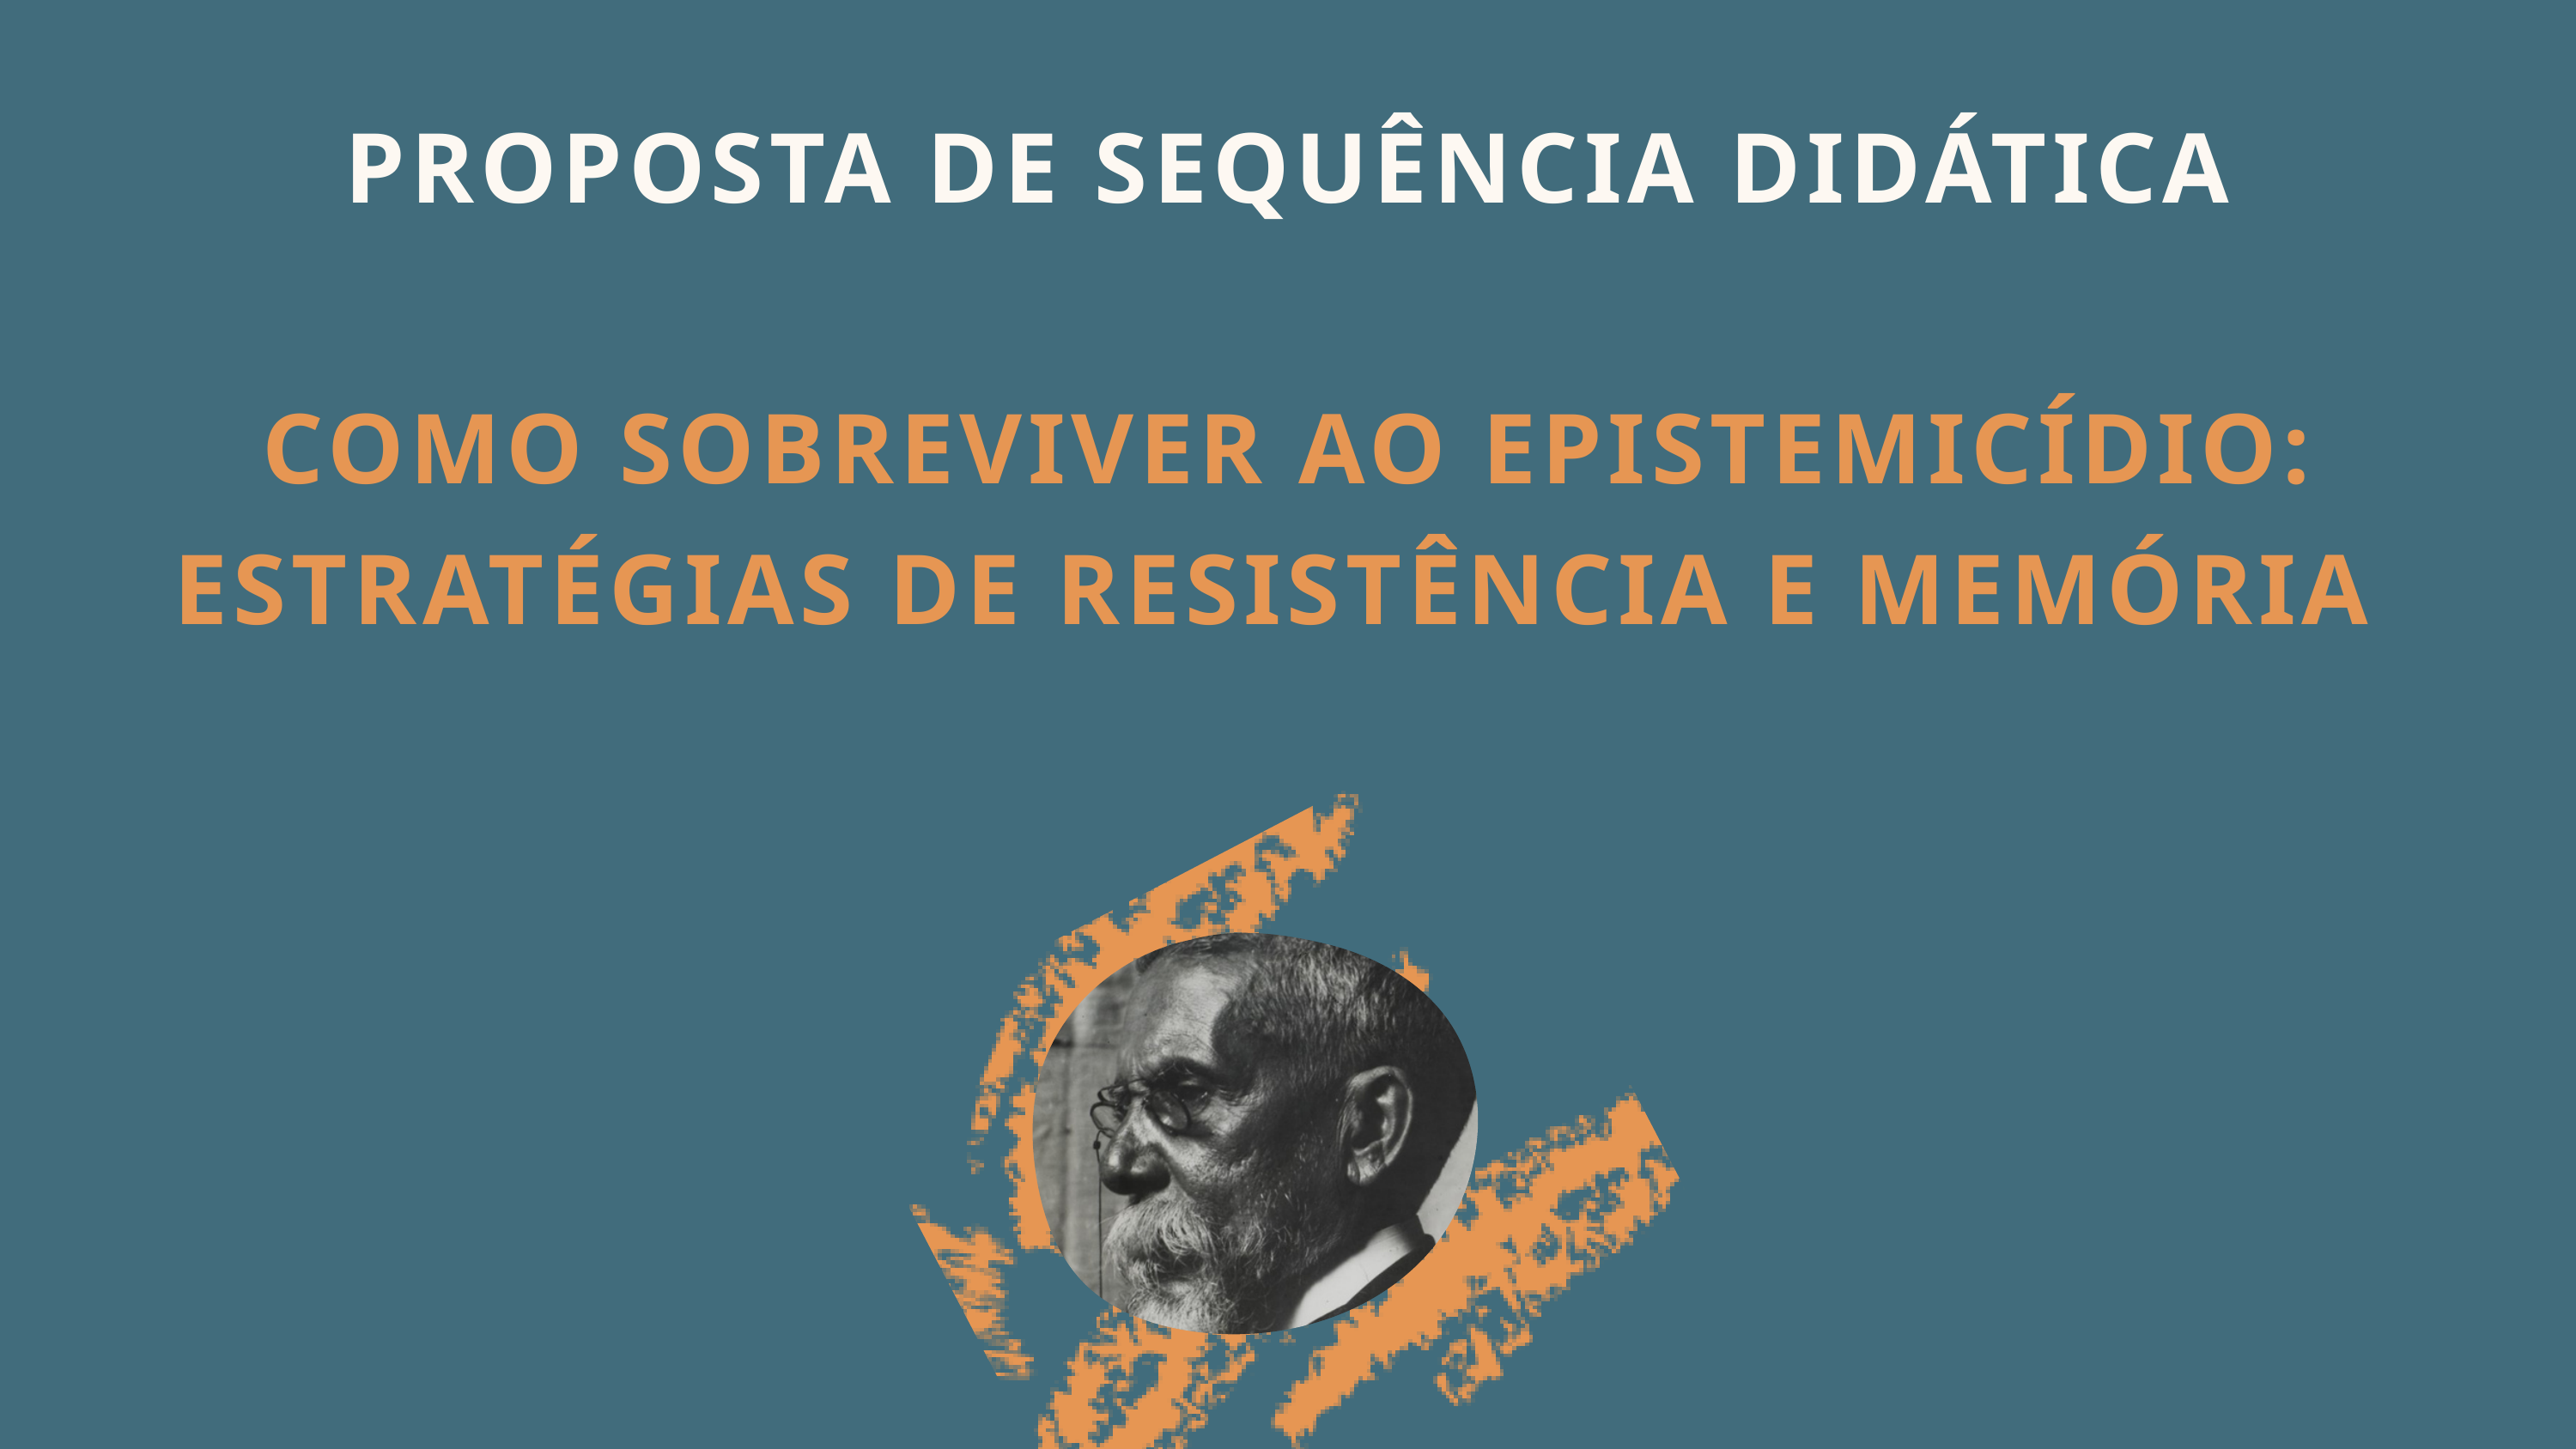

PROPOSTA DE SEQUÊNCIA DIDÁTICA
COMO SOBREVIVER AO EPISTEMICÍDIO:
ESTRATÉGIAS DE RESISTÊNCIA E MEMÓRIA